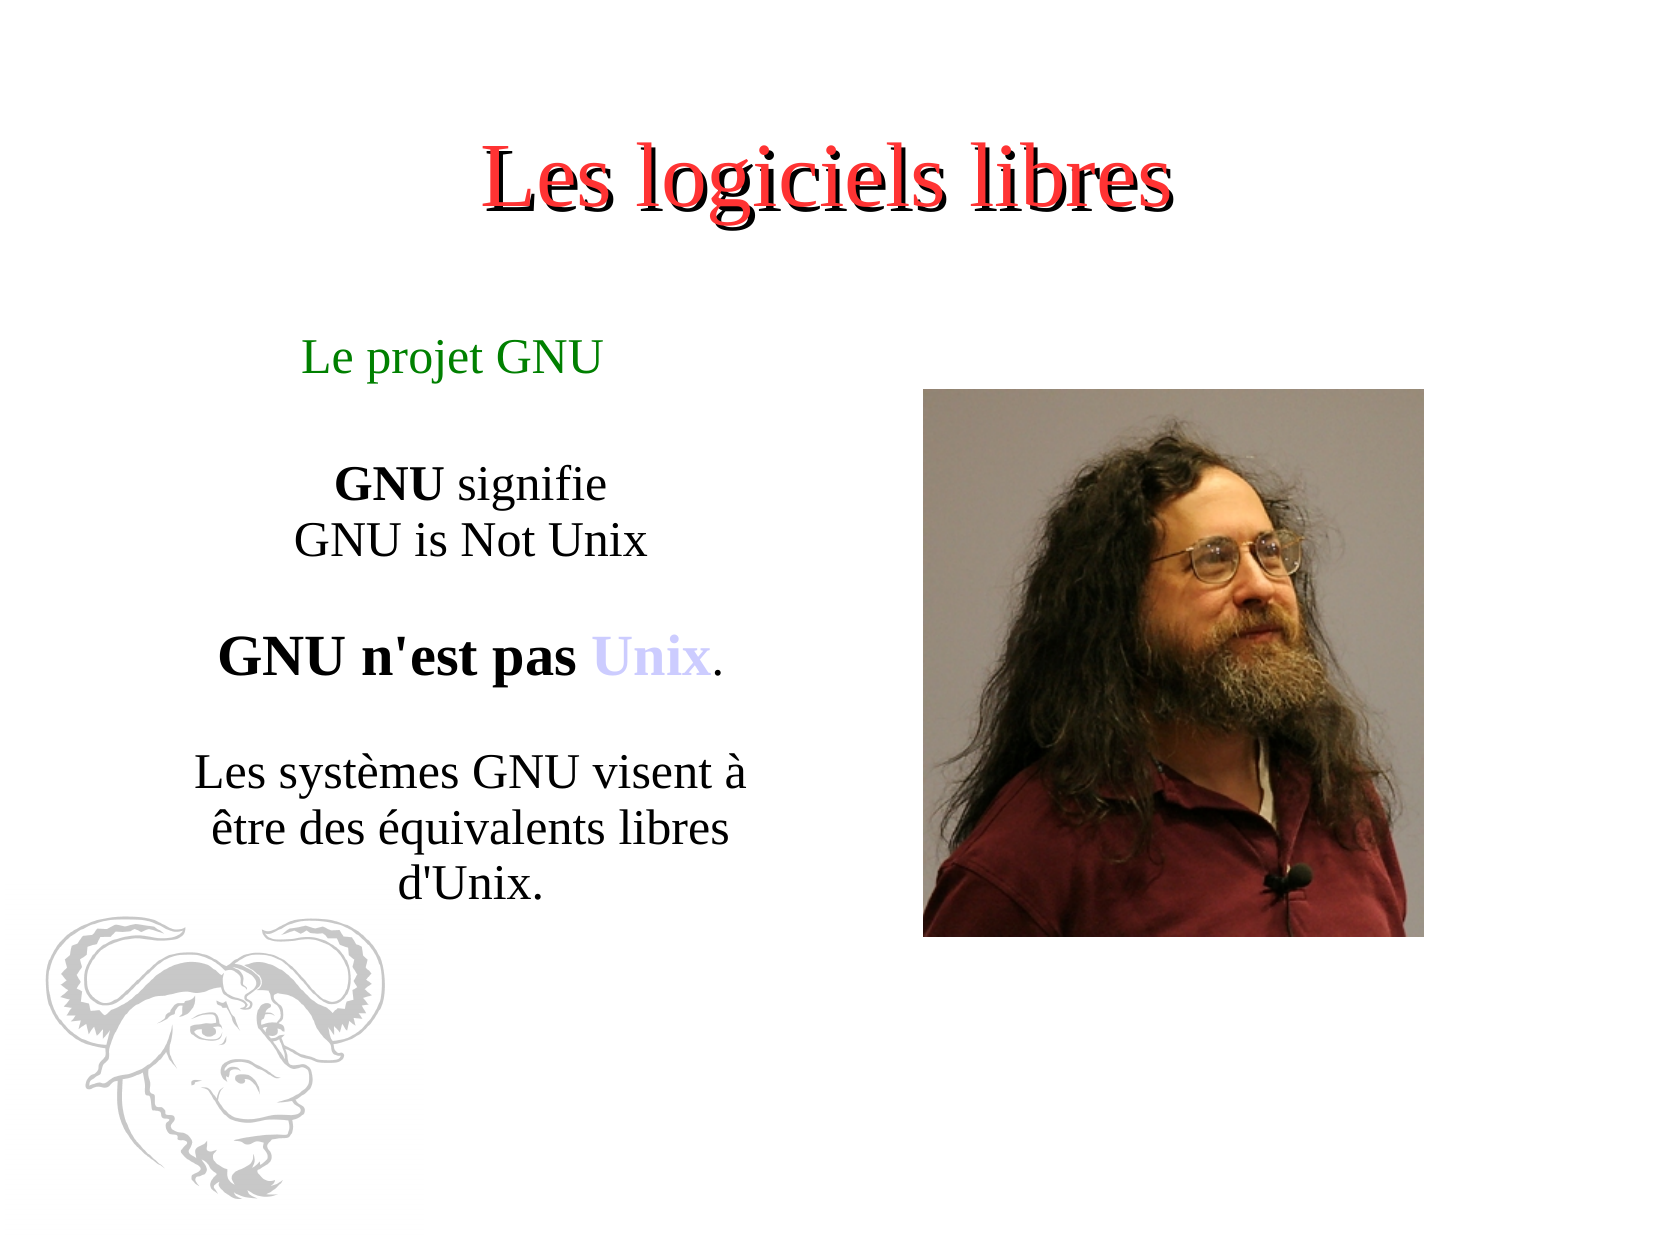

# Les logiciels libres
Le projet GNU
GNU signifie
GNU is Not Unix
GNU n'est pas Unix.
Les systèmes GNU visent à être des équivalents libres d'Unix.